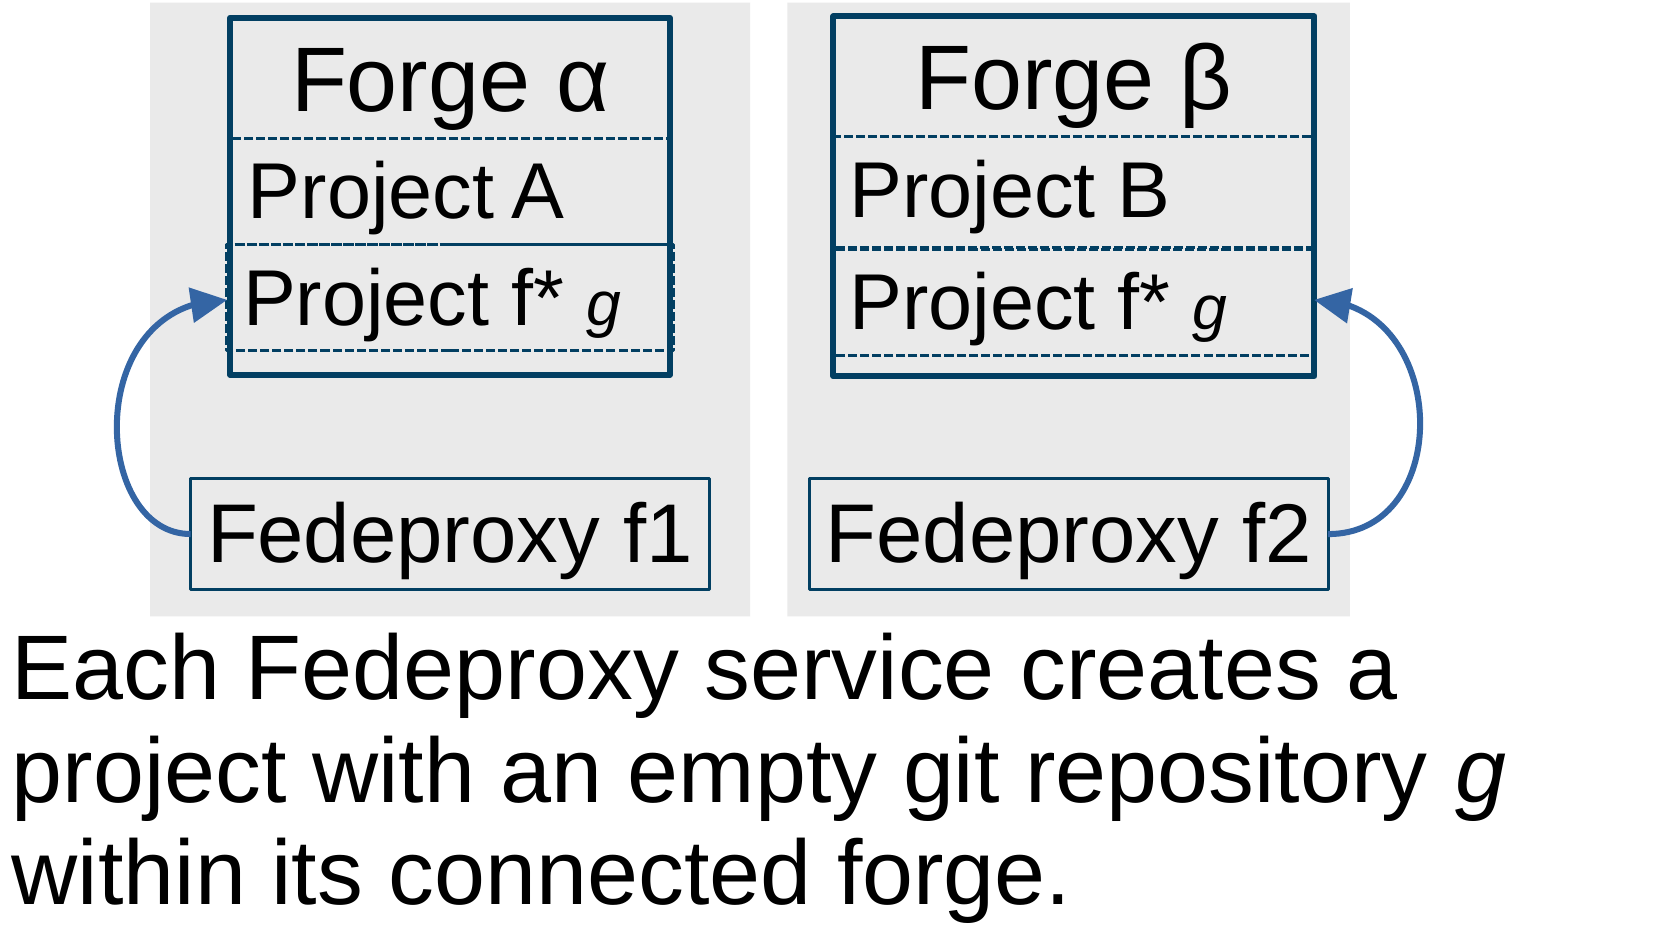

Forge β
Project B
Project f* g
Forge α
Project A
Project f* g
Fedeproxy f1
Fedeproxy f2
# Each Fedeproxy service creates a project with an empty git repository g within its connected forge.